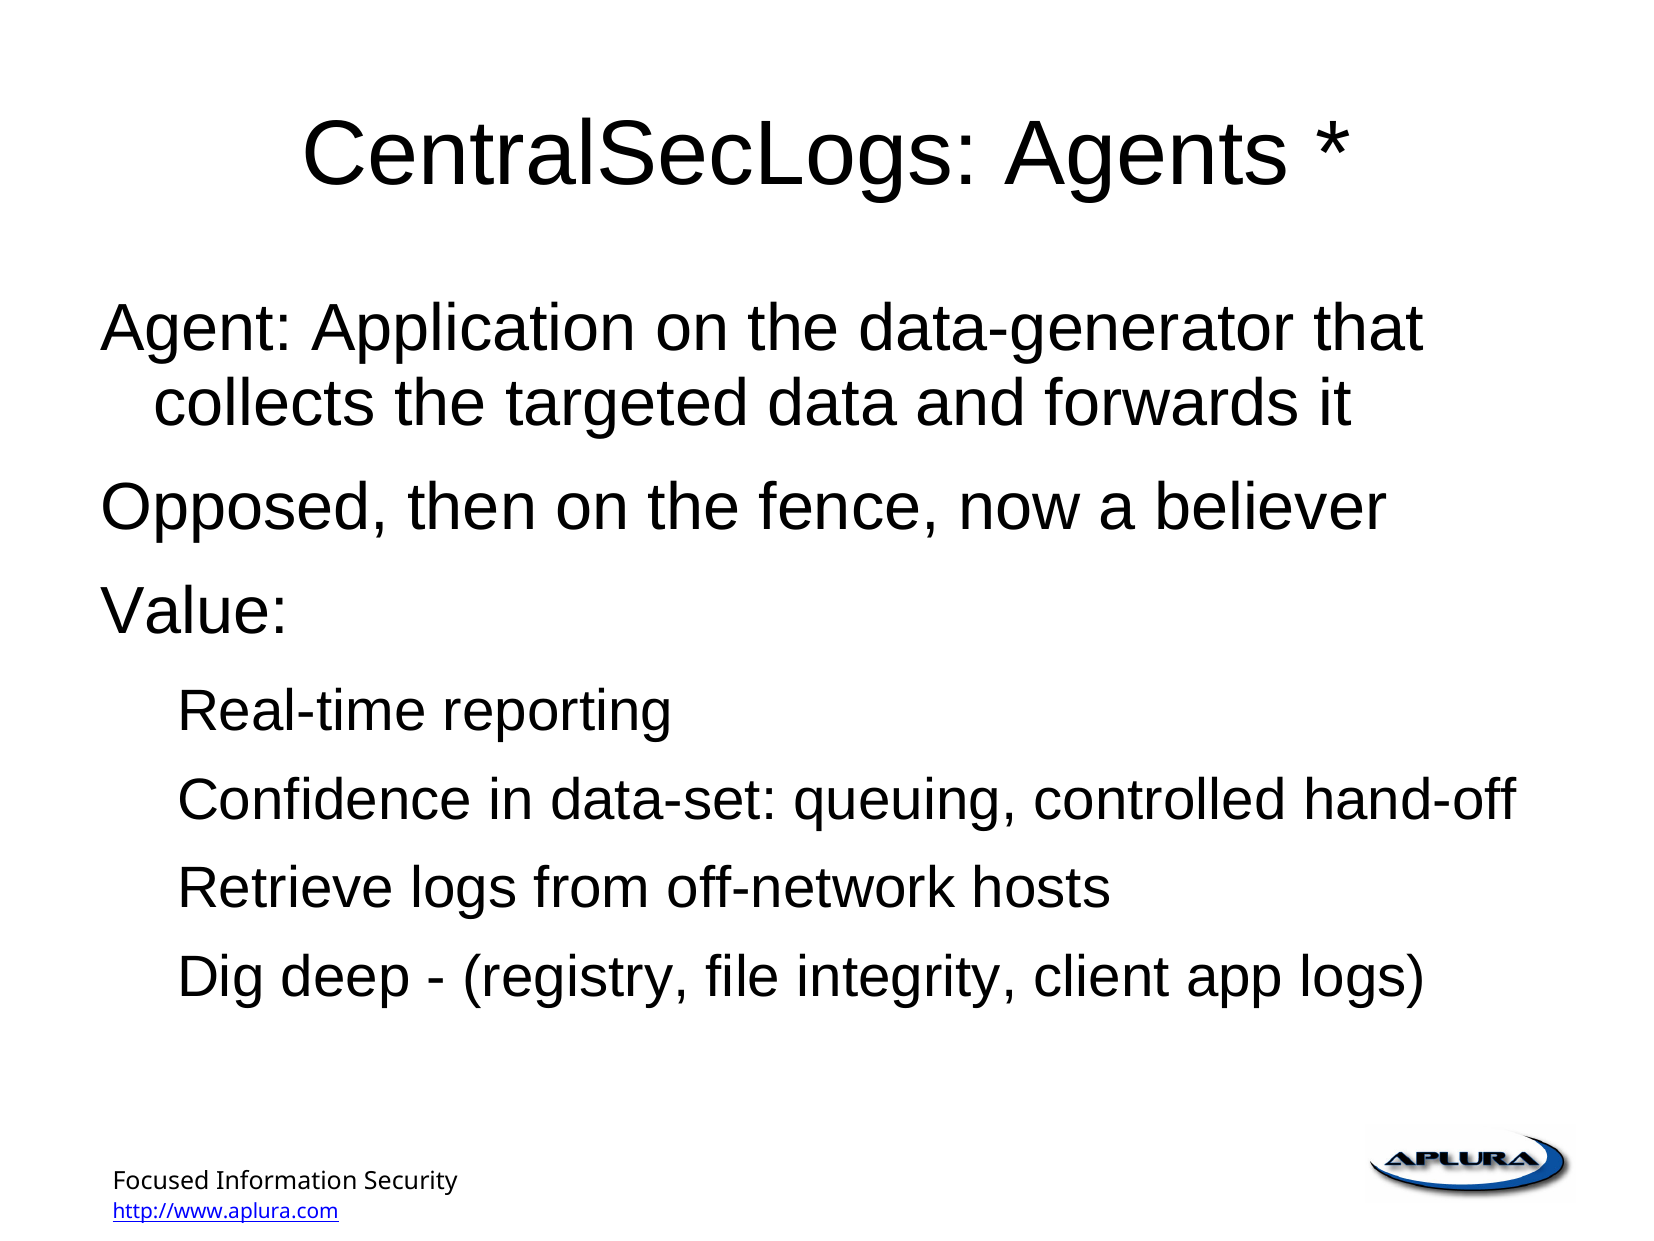

# CentralSecLogs: Agents *
Agent: Application on the data-generator that collects the targeted data and forwards it
Opposed, then on the fence, now a believer
Value:
Real-time reporting
Confidence in data-set: queuing, controlled hand-off
Retrieve logs from off-network hosts
Dig deep - (registry, file integrity, client app logs)